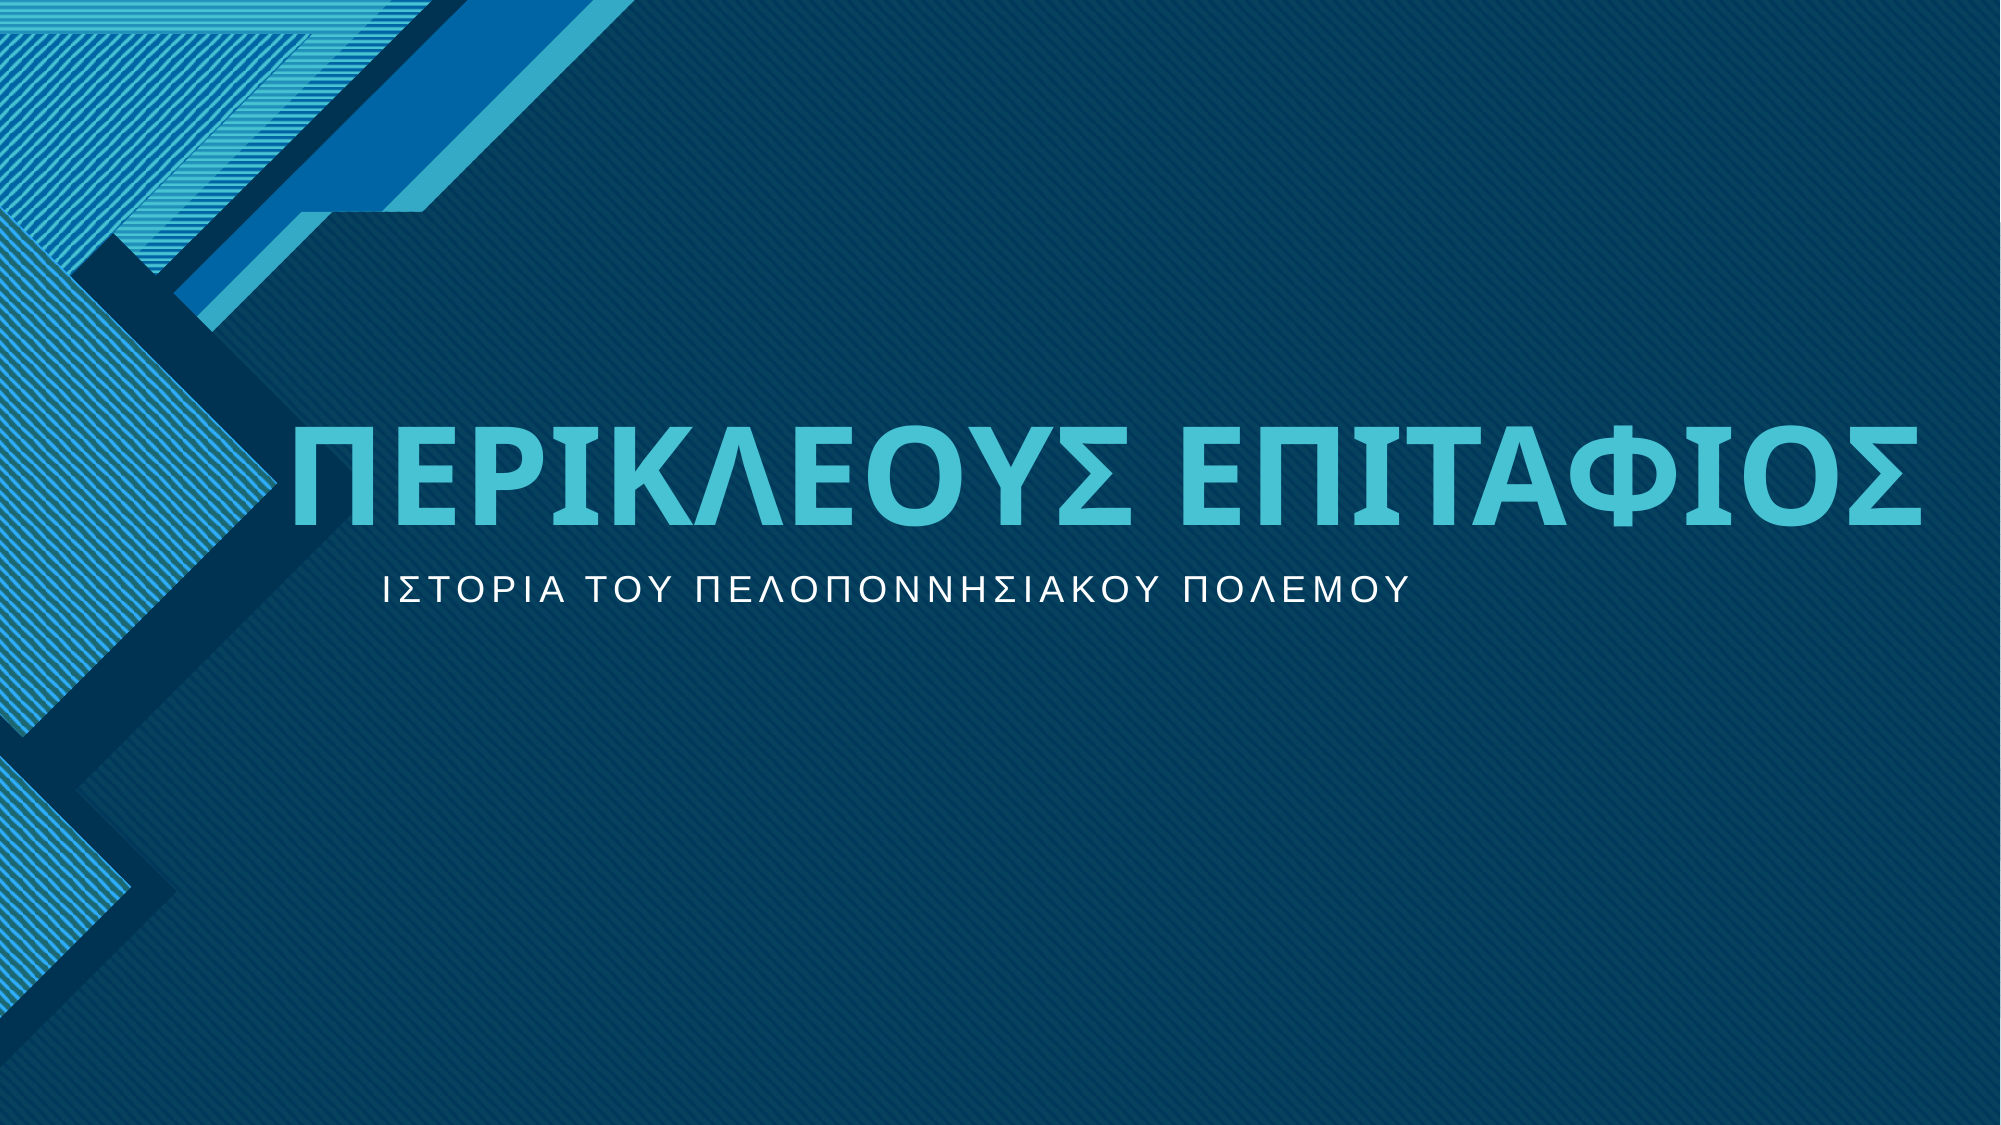

# ΠΕΡΙΚΛΕΟΥΣ ΕΠΙΤΑΦΙΟΣ
 ΙΣΤΟΡΙΑ ΤΟΥ ΠΕΛΟΠΟΝΝΗΣΙΑΚΟΥ ΠΟΛΕΜΟΥ